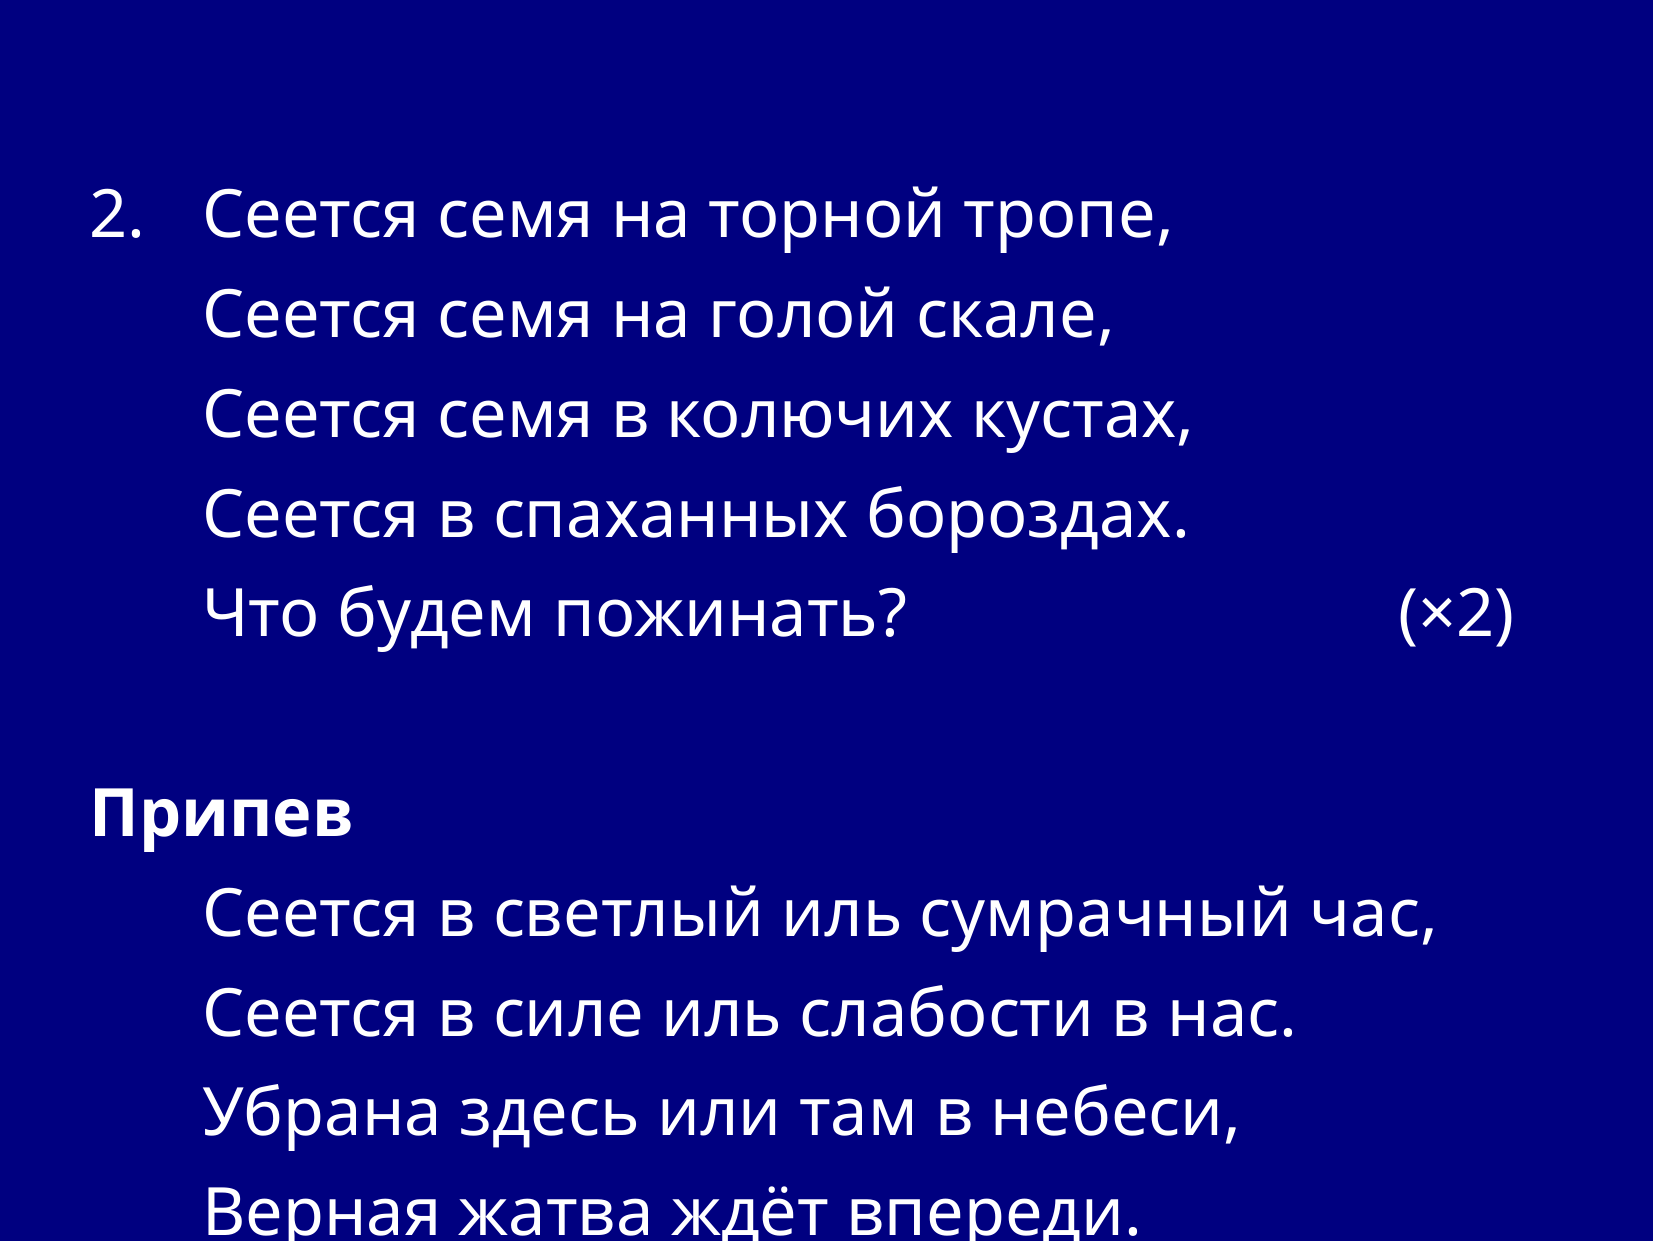

2.	Сеется семя на торной тропе,
	Сеется семя на голой скале,
	Сеется семя в колючих кустах,
	Сеется в спаханных бороздах.
	Что будем пожинать?	(×2)
Припев
	Сеется в светлый иль сумрачный час,
	Сеется в силе иль слабости в нас.
	Убрана здесь или там в небеси,
	Верная жатва ждёт впереди.